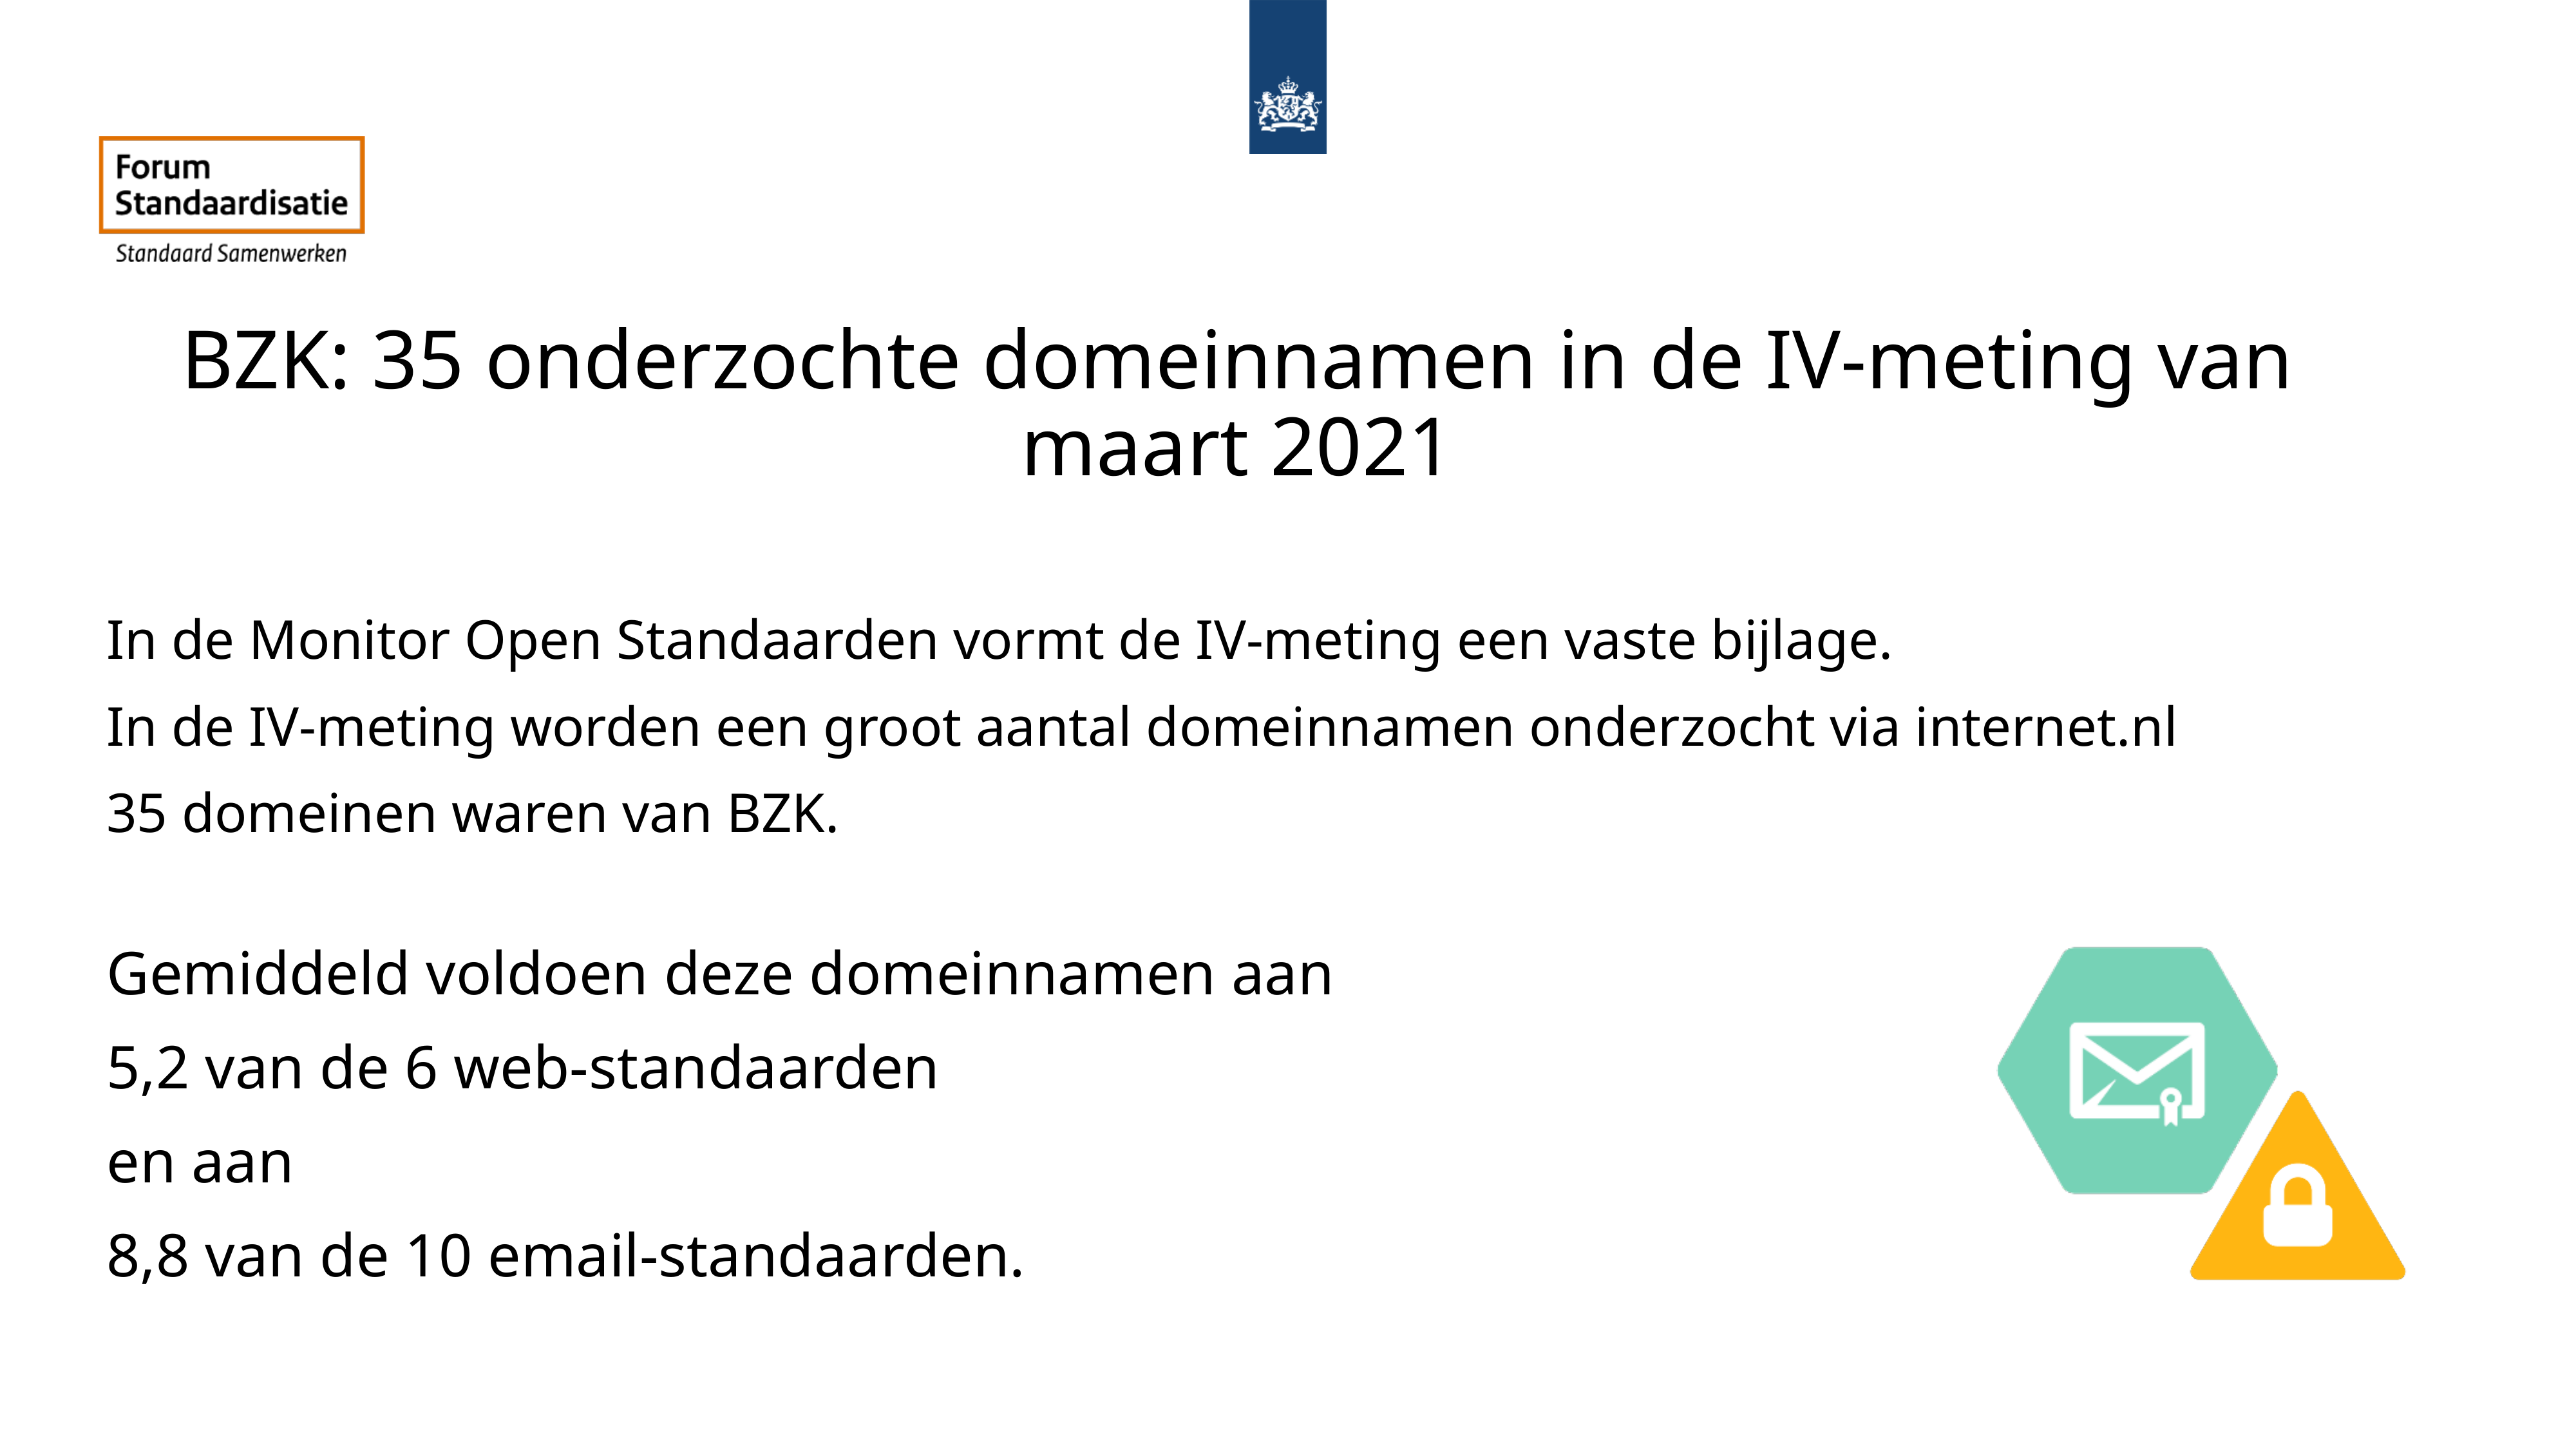

# BZK: 35 onderzochte domeinnamen in de IV-meting van maart 2021
In de Monitor Open Standaarden vormt de IV-meting een vaste bijlage.
In de IV-meting worden een groot aantal domeinnamen onderzocht via internet.nl
35 domeinen waren van BZK.
Gemiddeld voldoen deze domeinnamen aan
5,2 van de 6 web-standaarden
en aan
8,8 van de 10 email-standaarden.